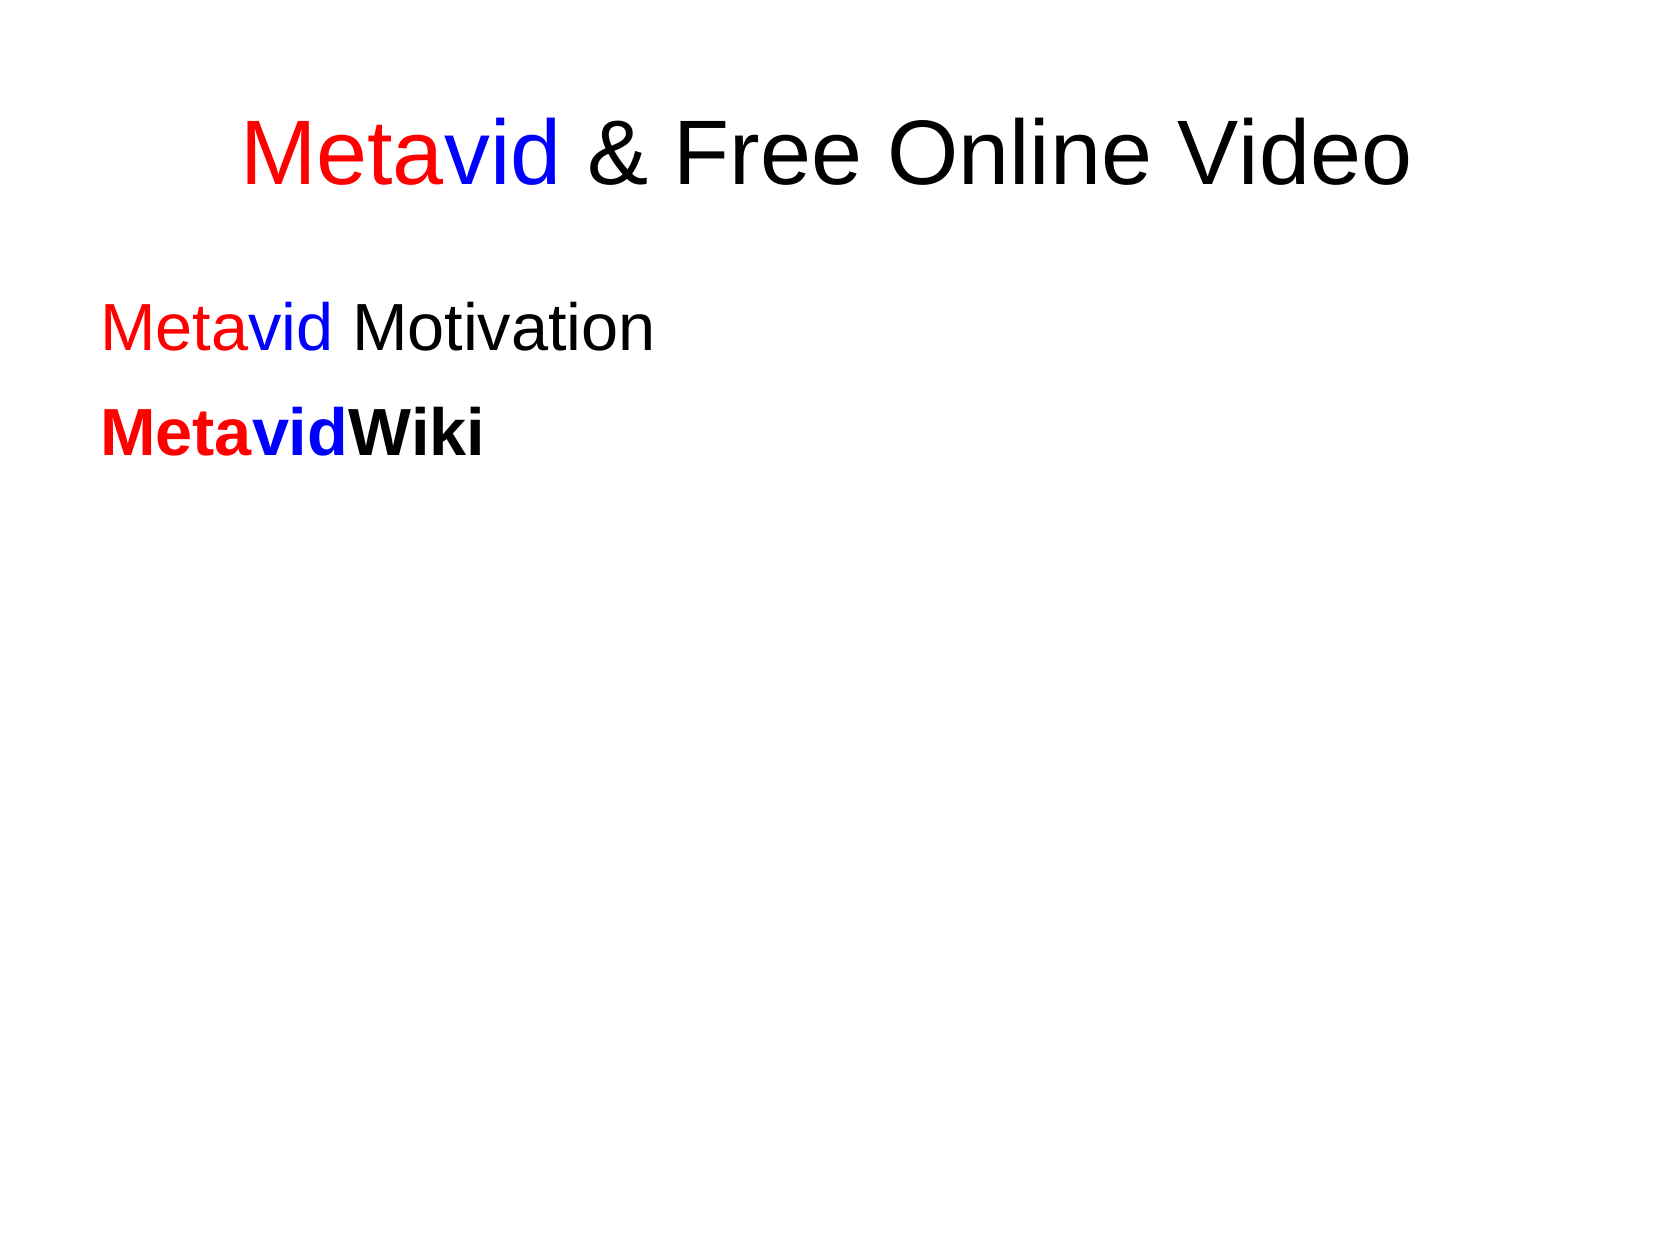

# Metavid & Free Online Video
Metavid Motivation
MetavidWiki